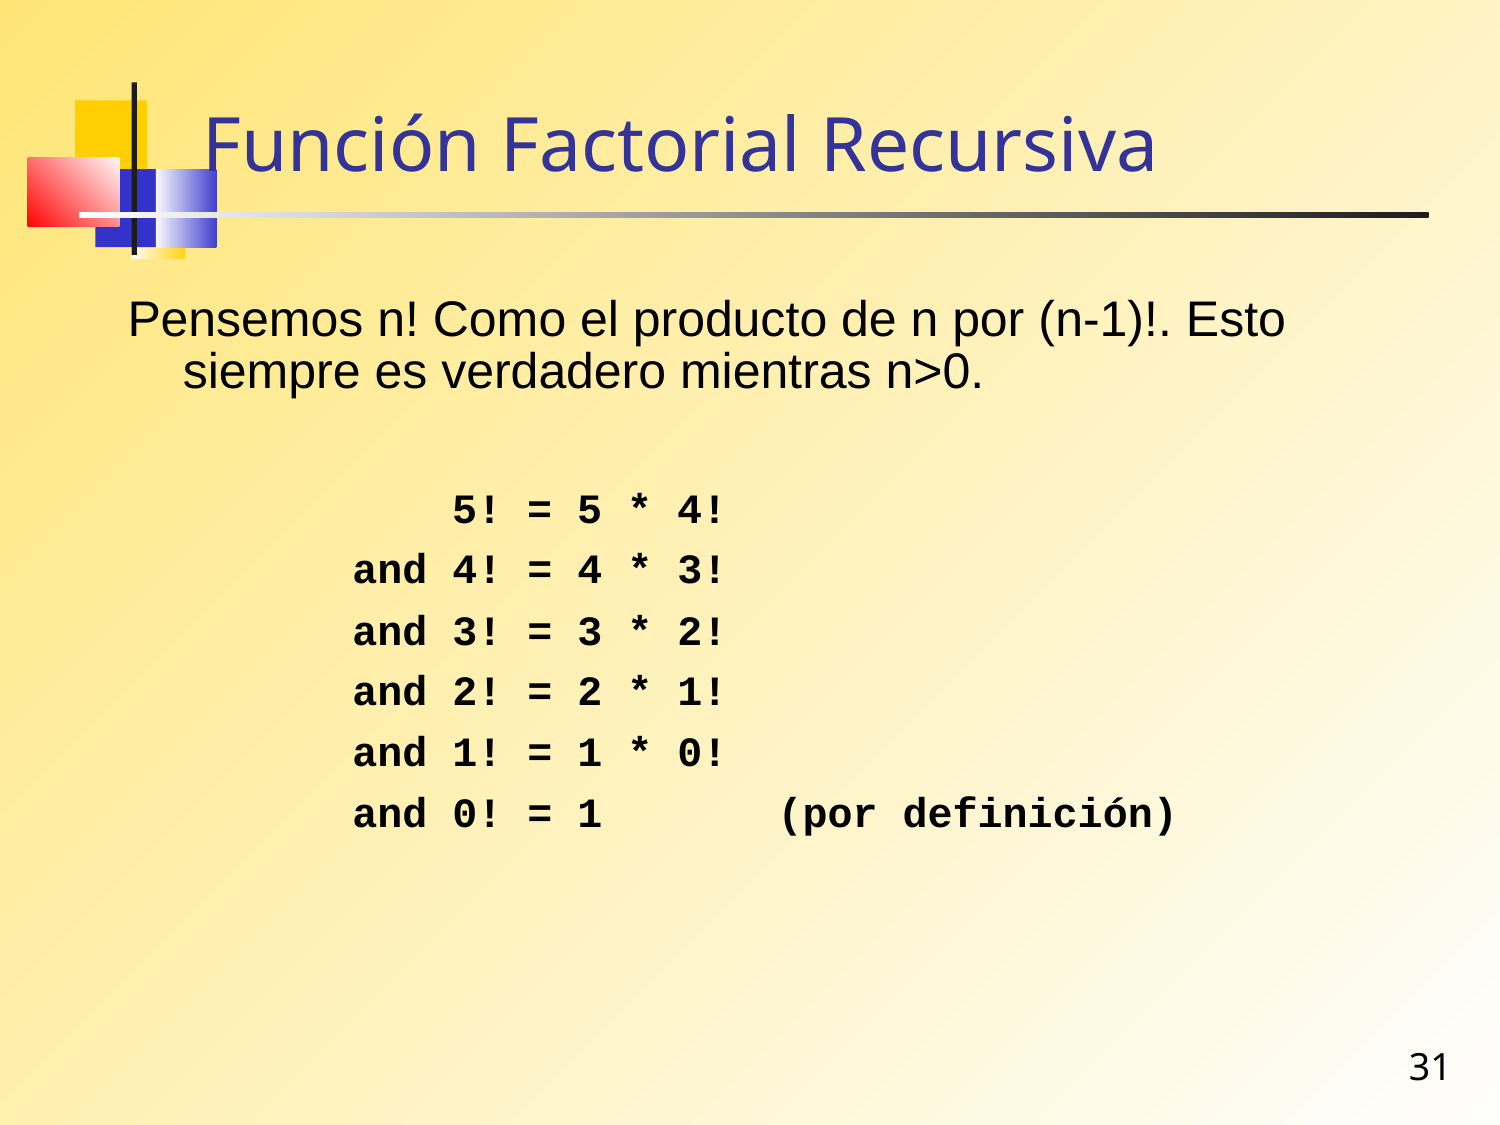

# Función Factorial Recursiva
Pensemos n! Como el producto de n por (n-1)!. Esto siempre es verdadero mientras n>0.
 5! = 5 * 4!
and 4! = 4 * 3!
and 3! = 3 * 2!
and 2! = 2 * 1!
and 1! = 1 * 0!
and 0! = 1 (por definición)‏
31